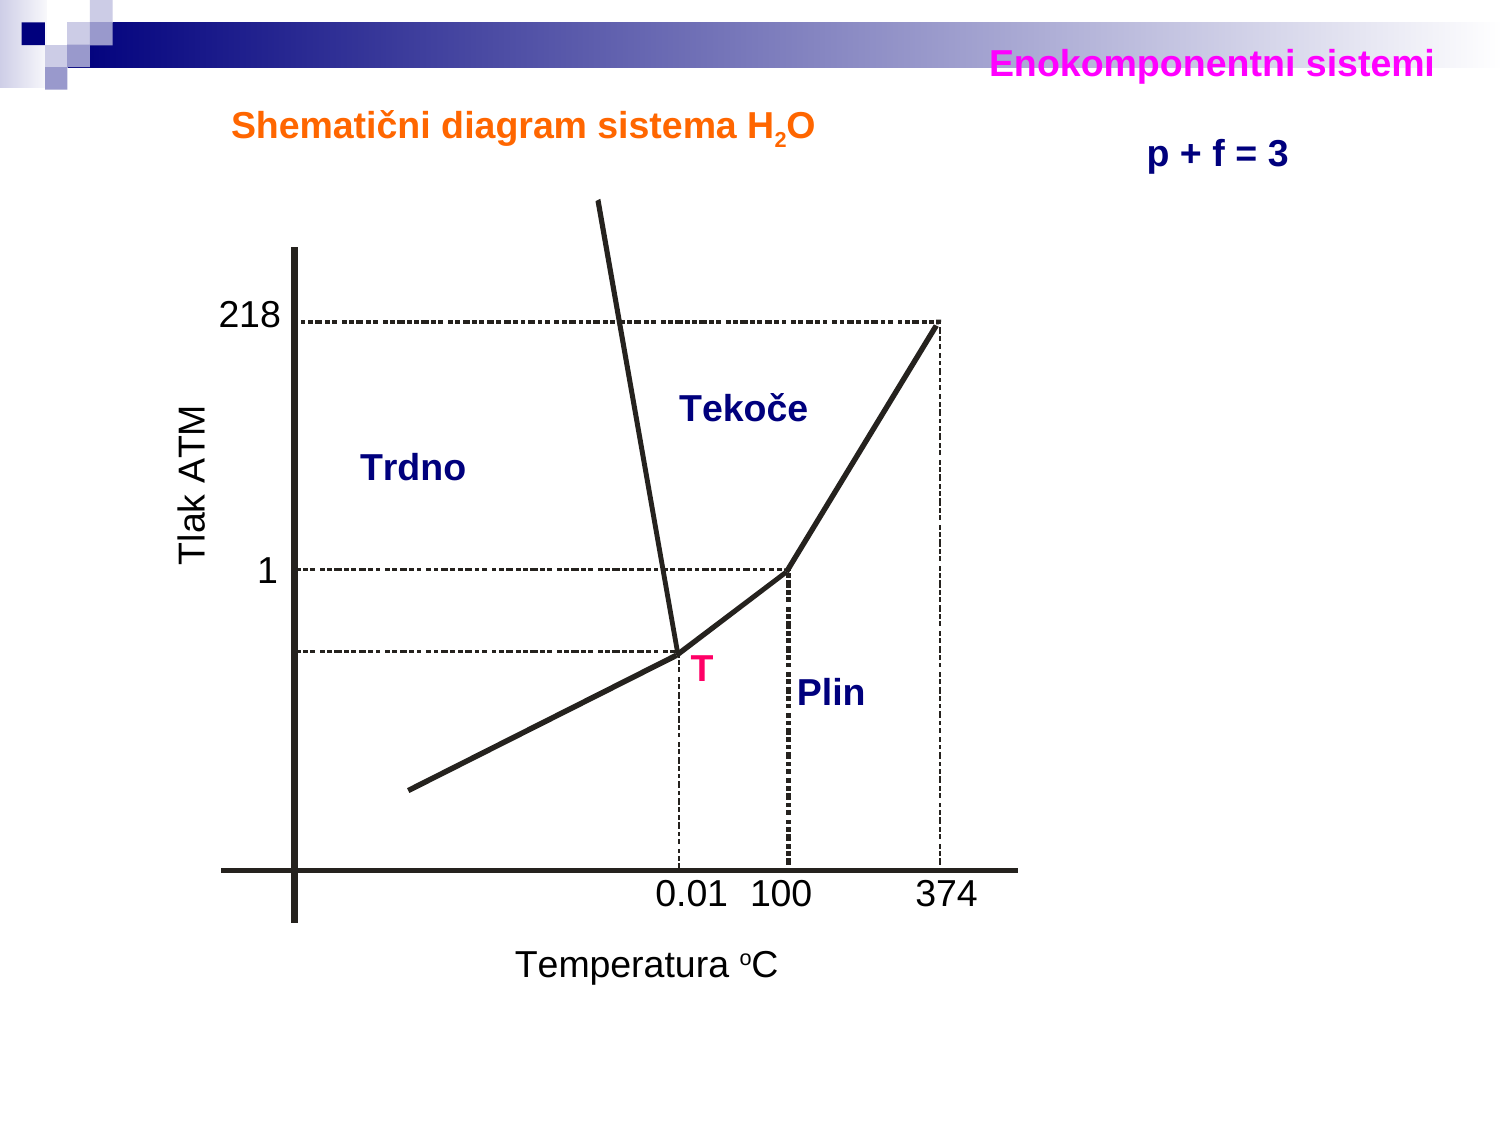

Enokomponentni sistemi
 p + f = 3
Shematični diagram sistema H2O
218
Tekoče
Trdno
Tlak ATM
1
T
Plin
0.01
100
374
Temperatura oC